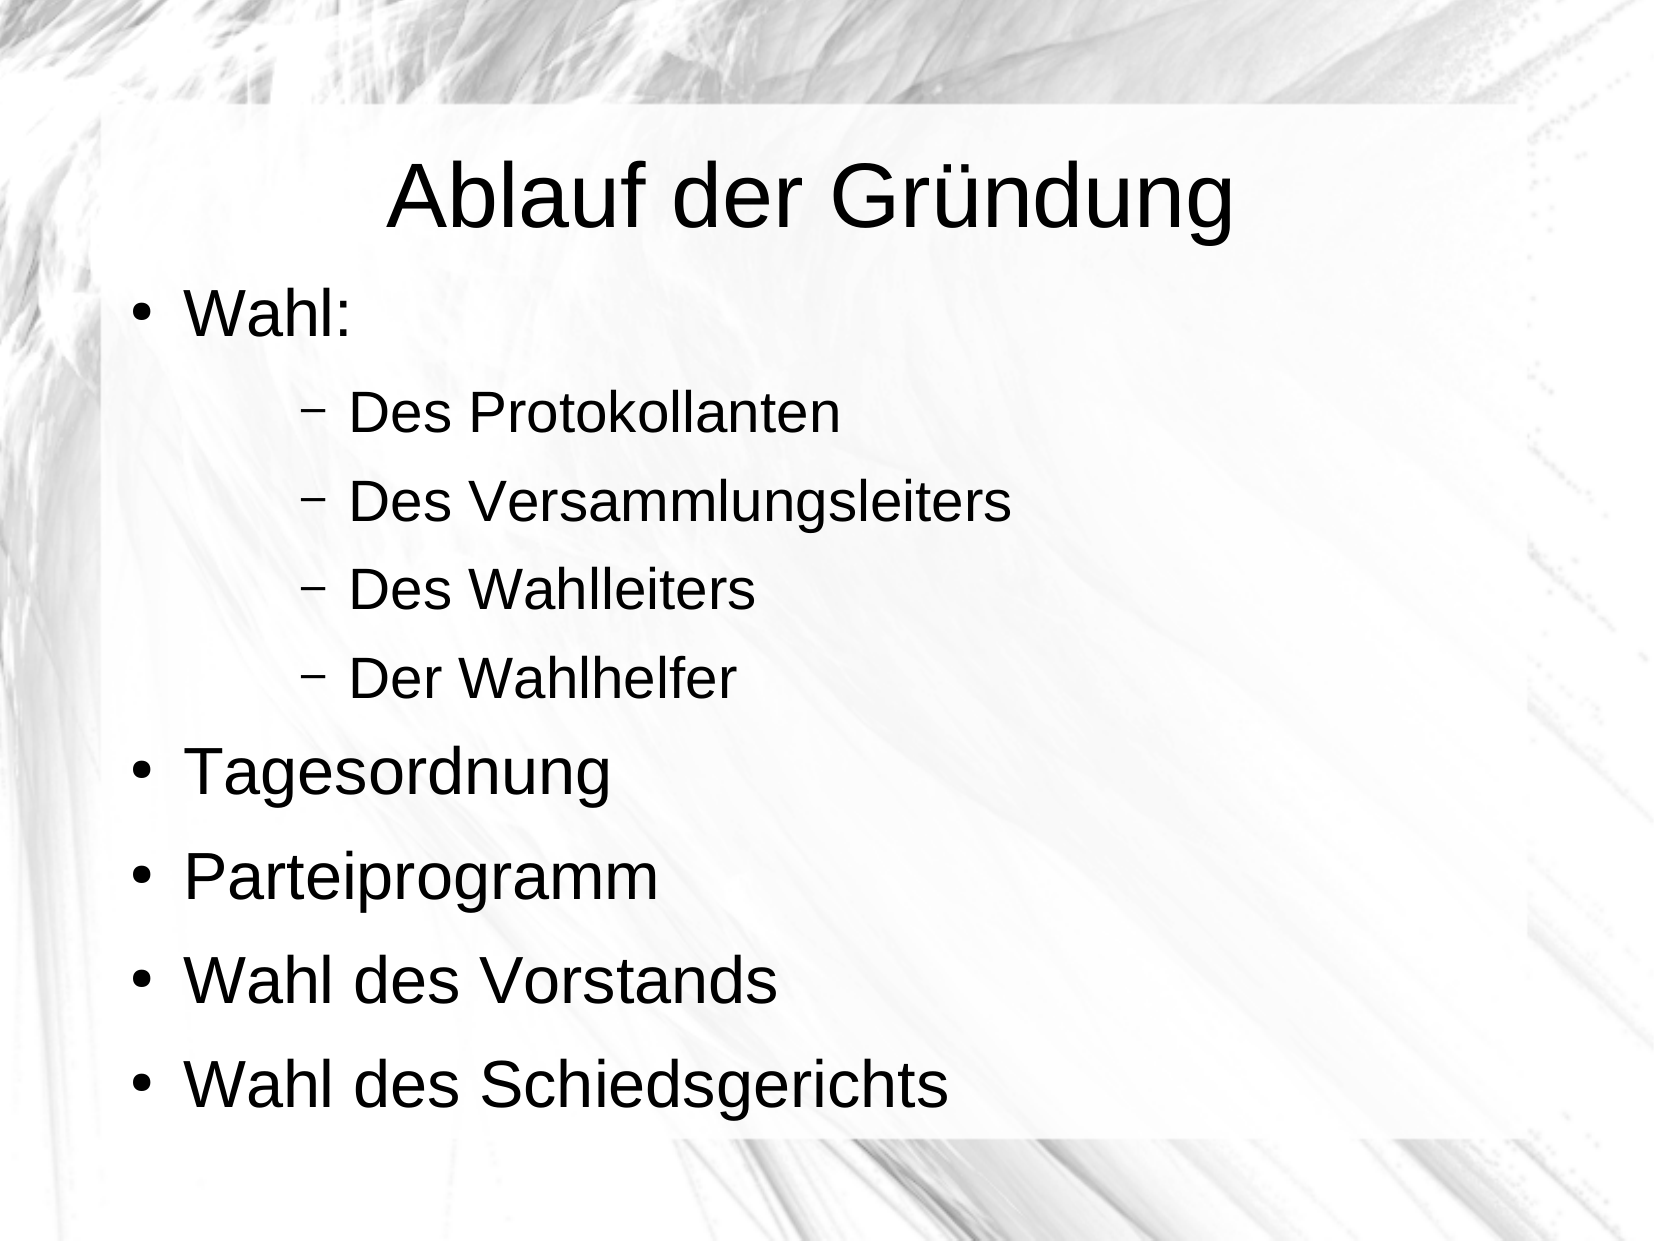

# Ablauf der Gründung
Wahl:
Des Protokollanten
Des Versammlungsleiters
Des Wahlleiters
Der Wahlhelfer
Tagesordnung
Parteiprogramm
Wahl des Vorstands
Wahl des Schiedsgerichts